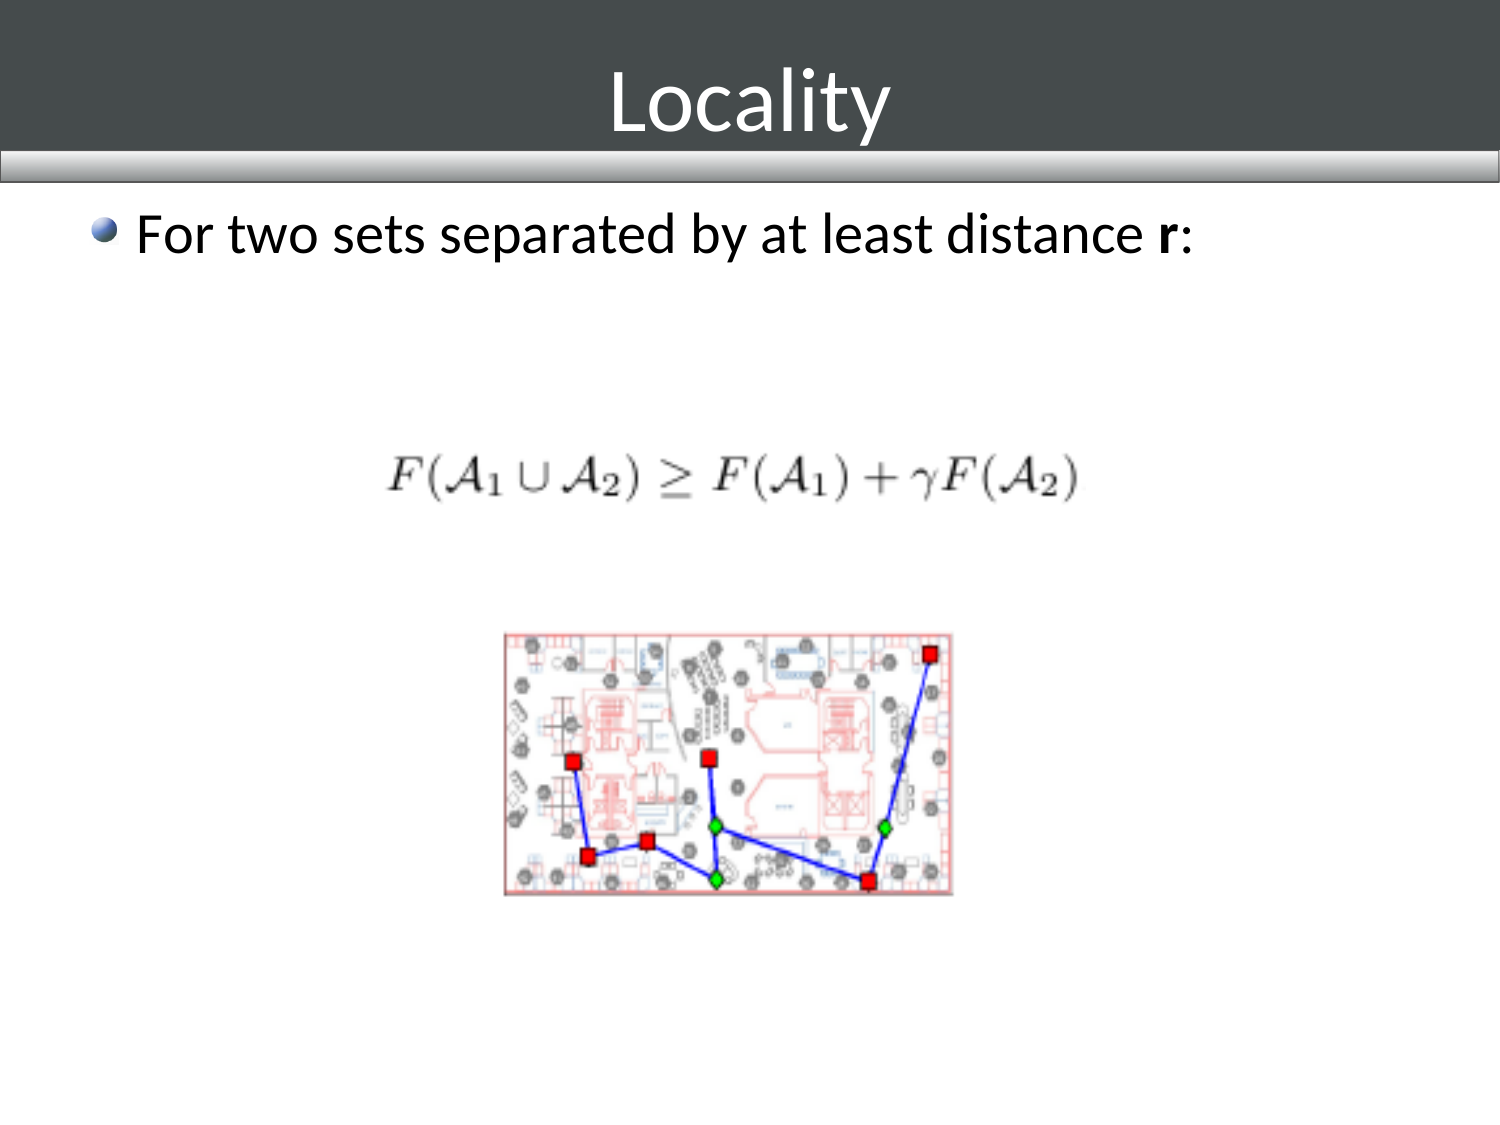

# Locality
For two sets separated by at least distance r: